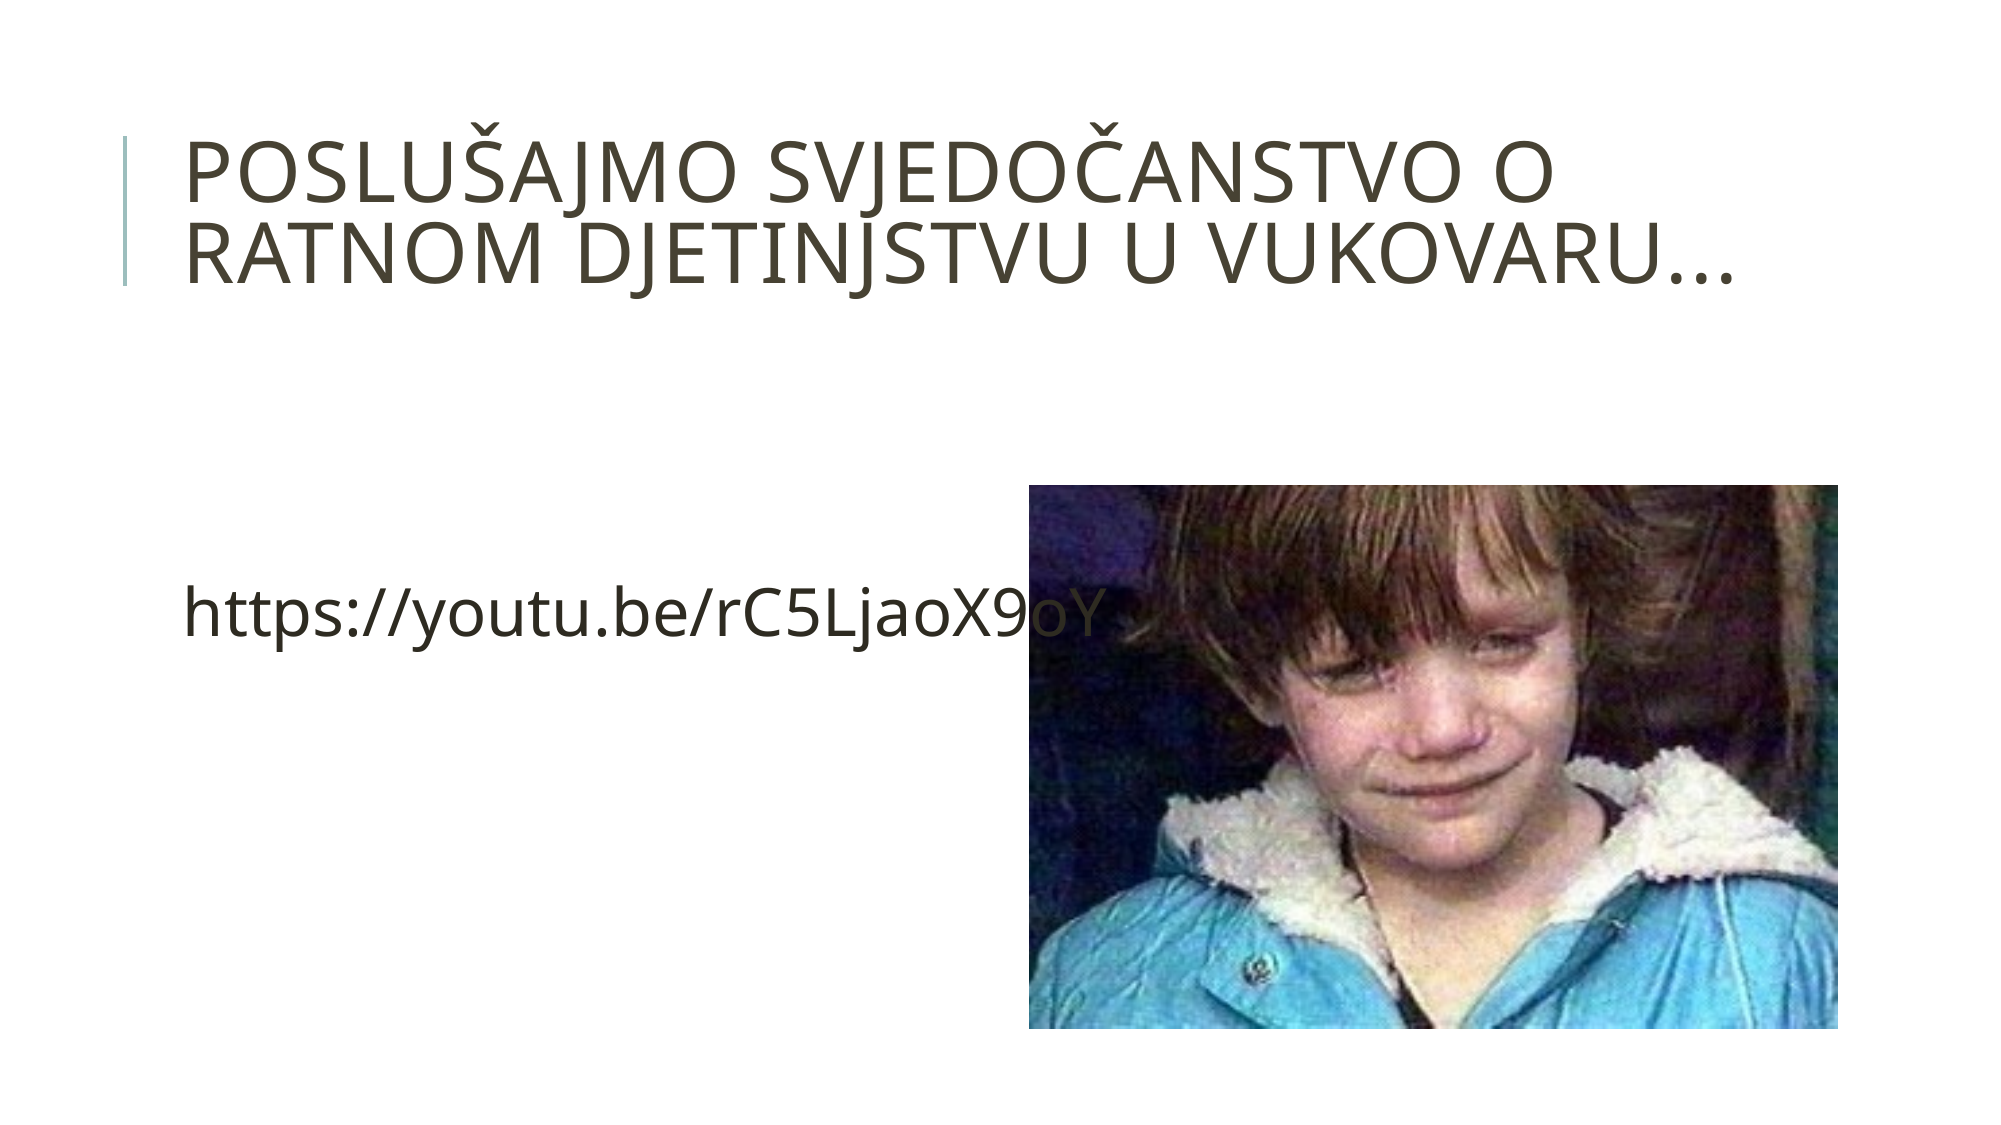

# POSLUŠAJMO svjedočanstvo o ratnom djetinjstvu U VUKOVARU...
https://youtu.be/rC5LjaoX9oY